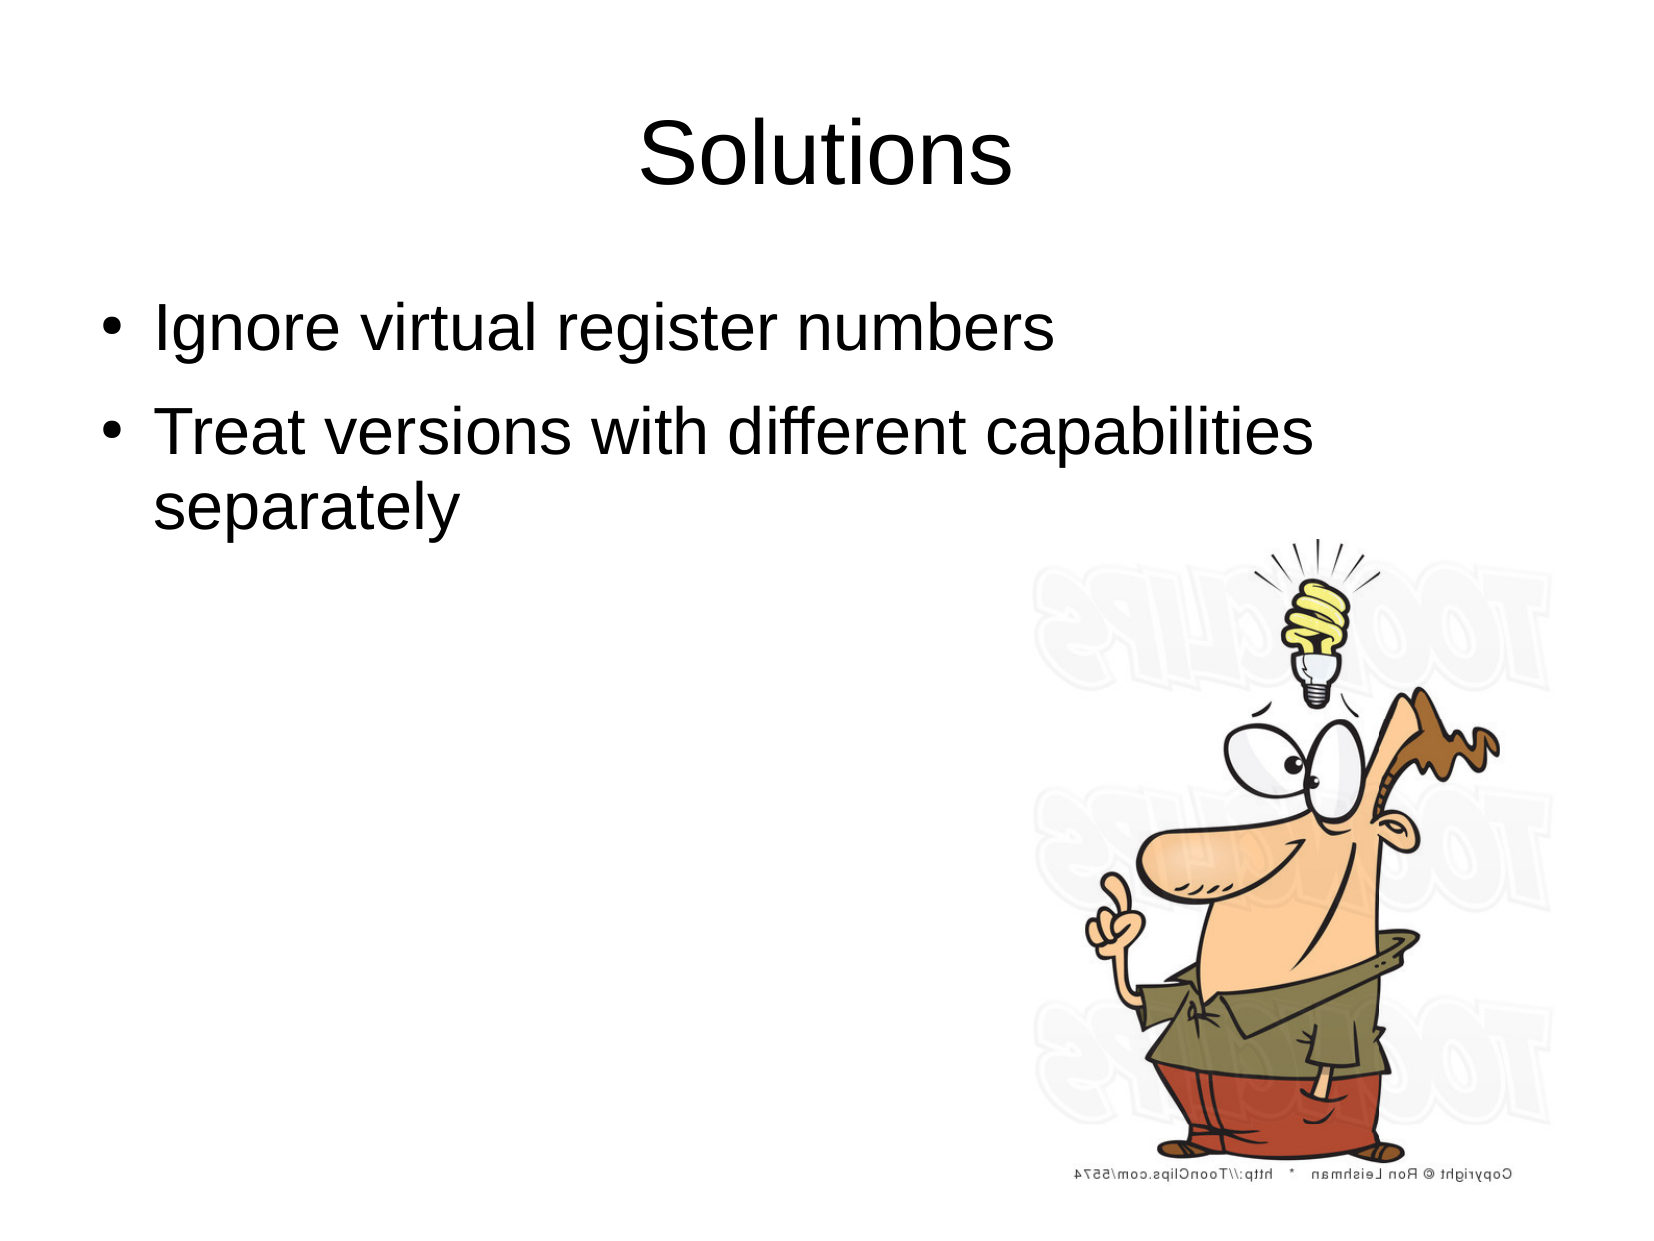

# Solutions
Ignore virtual register numbers
Treat versions with different capabilities separately